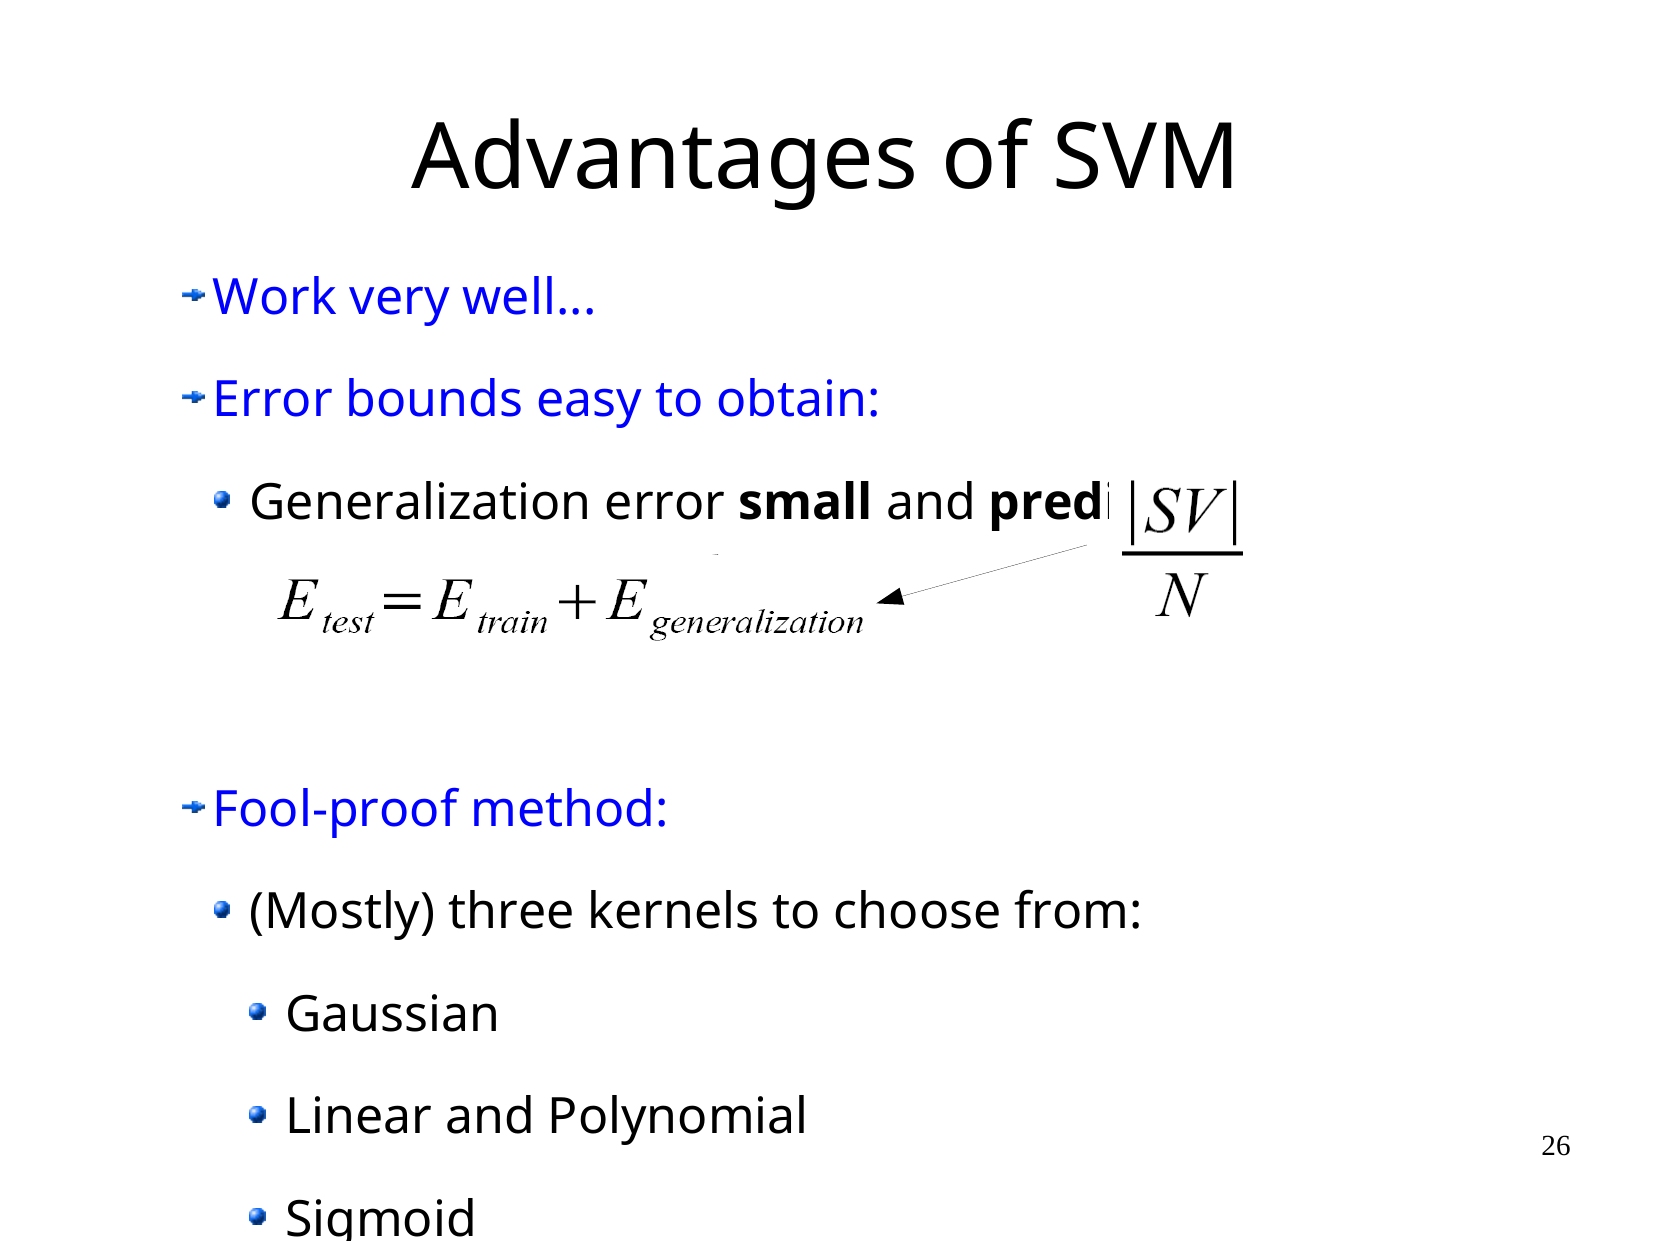

# Advantages of SVM
Work very well...
Error bounds easy to obtain:
Generalization error small and predictable
Fool-proof method:
(Mostly) three kernels to choose from:
Gaussian
Linear and Polynomial
Sigmoid
Very small number of parameters to optimize
26